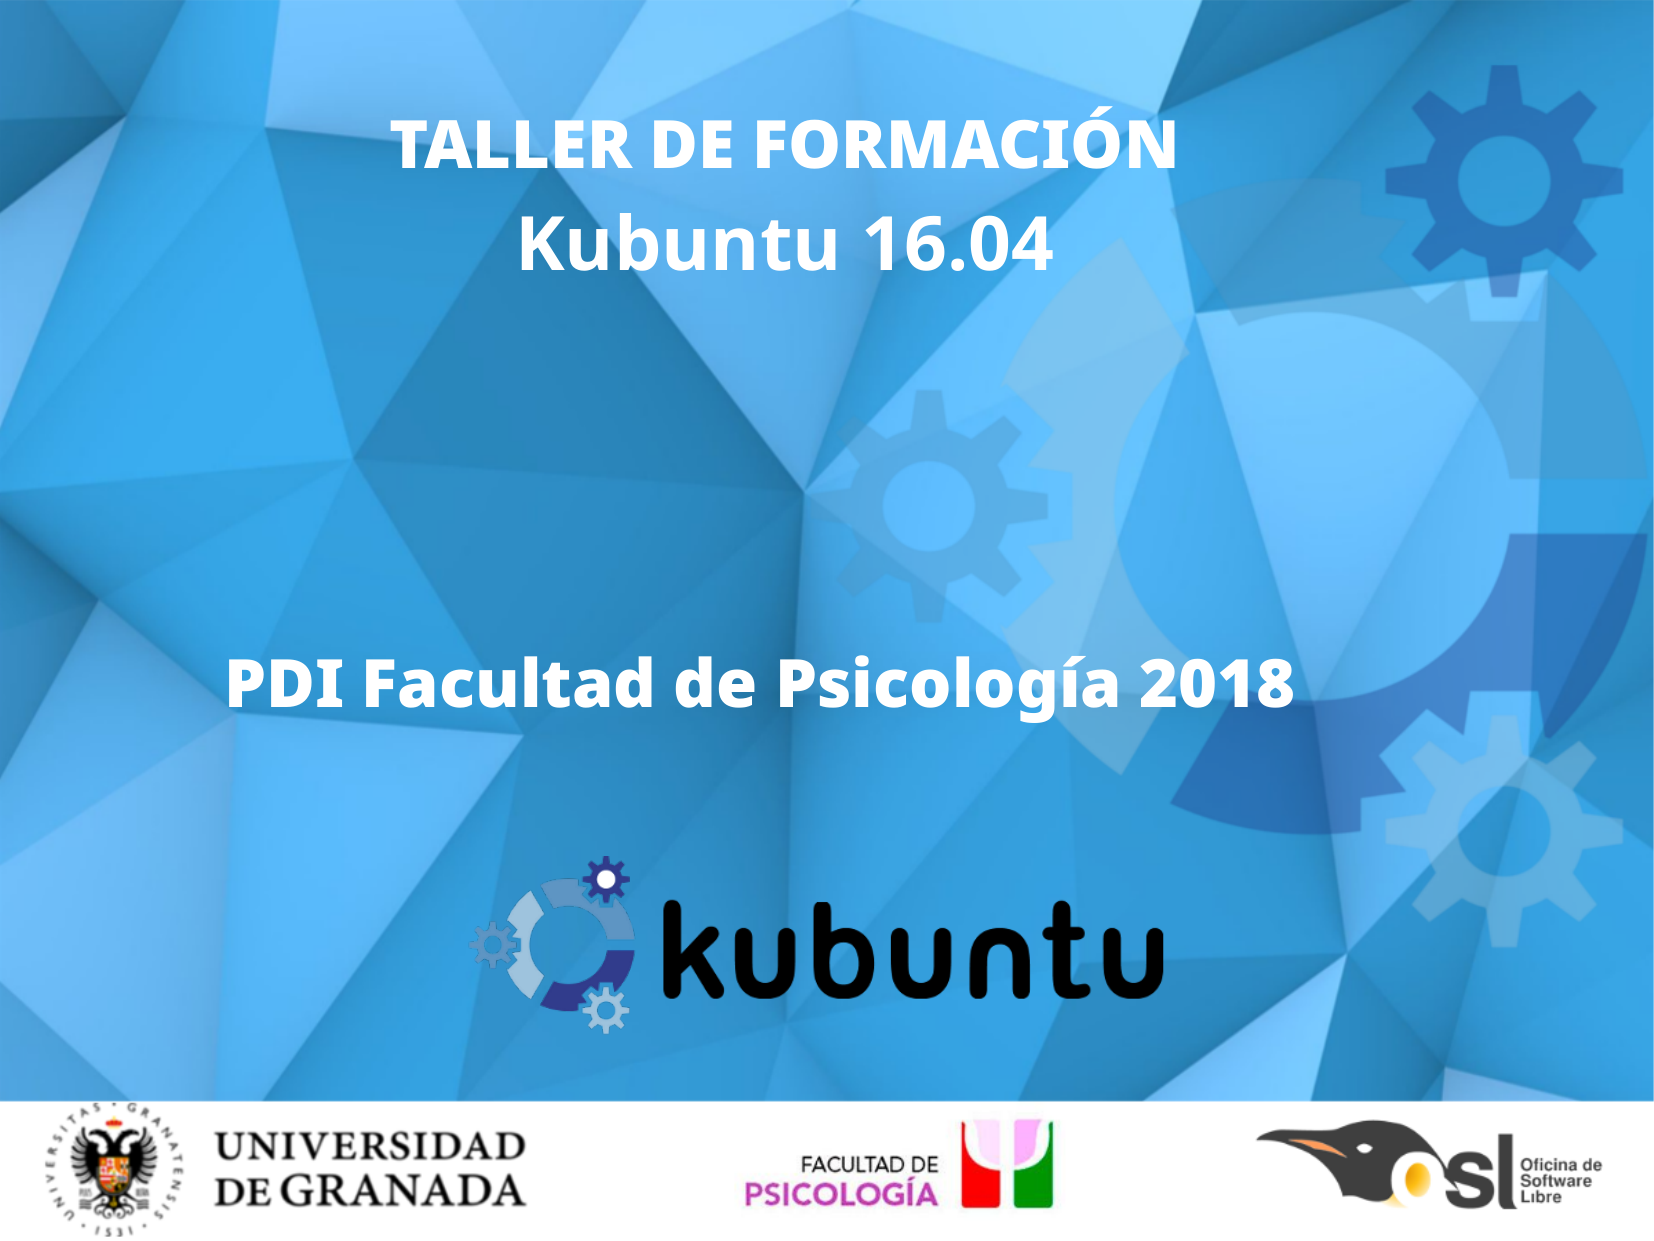

# TALLER DE FORMACIÓN Kubuntu 16.04
PDI Facultad de Psicología 2018